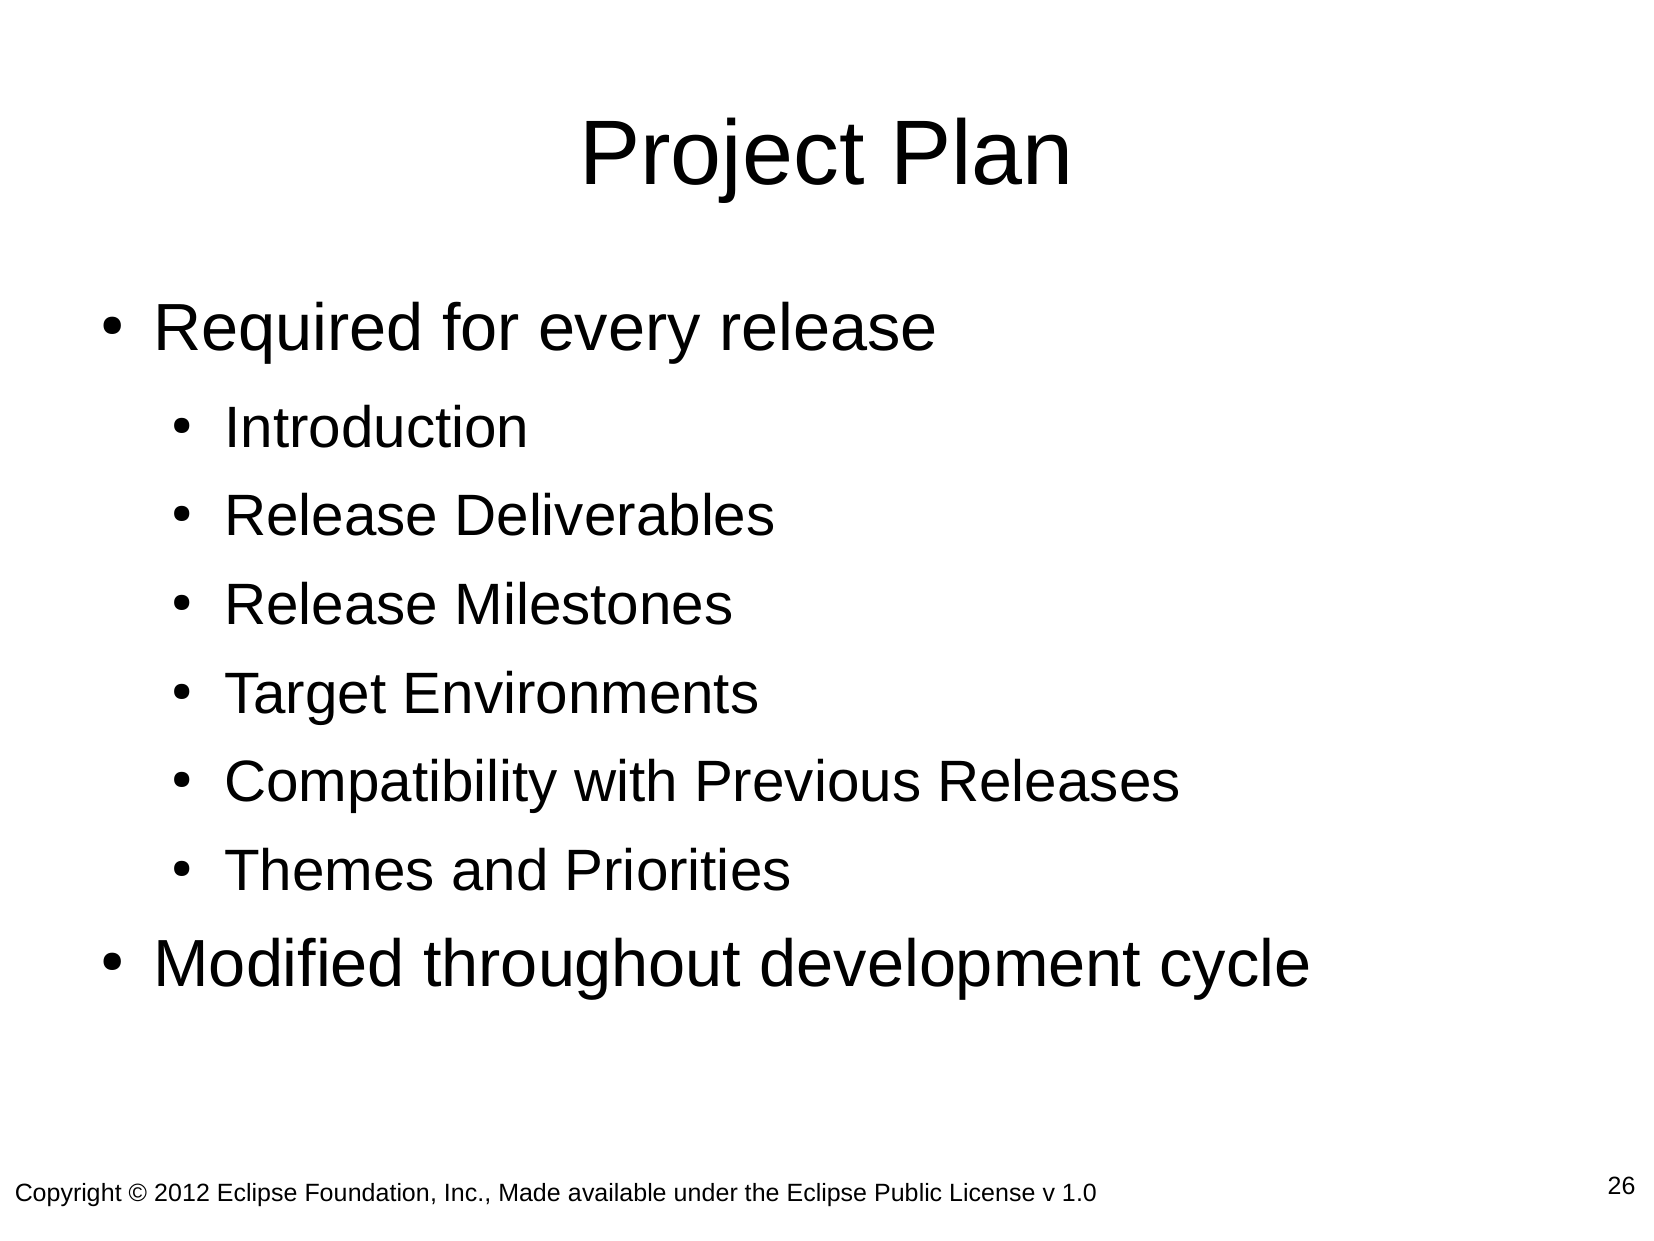

# Project Plan
Required for every release
Introduction
Release Deliverables
Release Milestones
Target Environments
Compatibility with Previous Releases
Themes and Priorities
Modified throughout development cycle
26